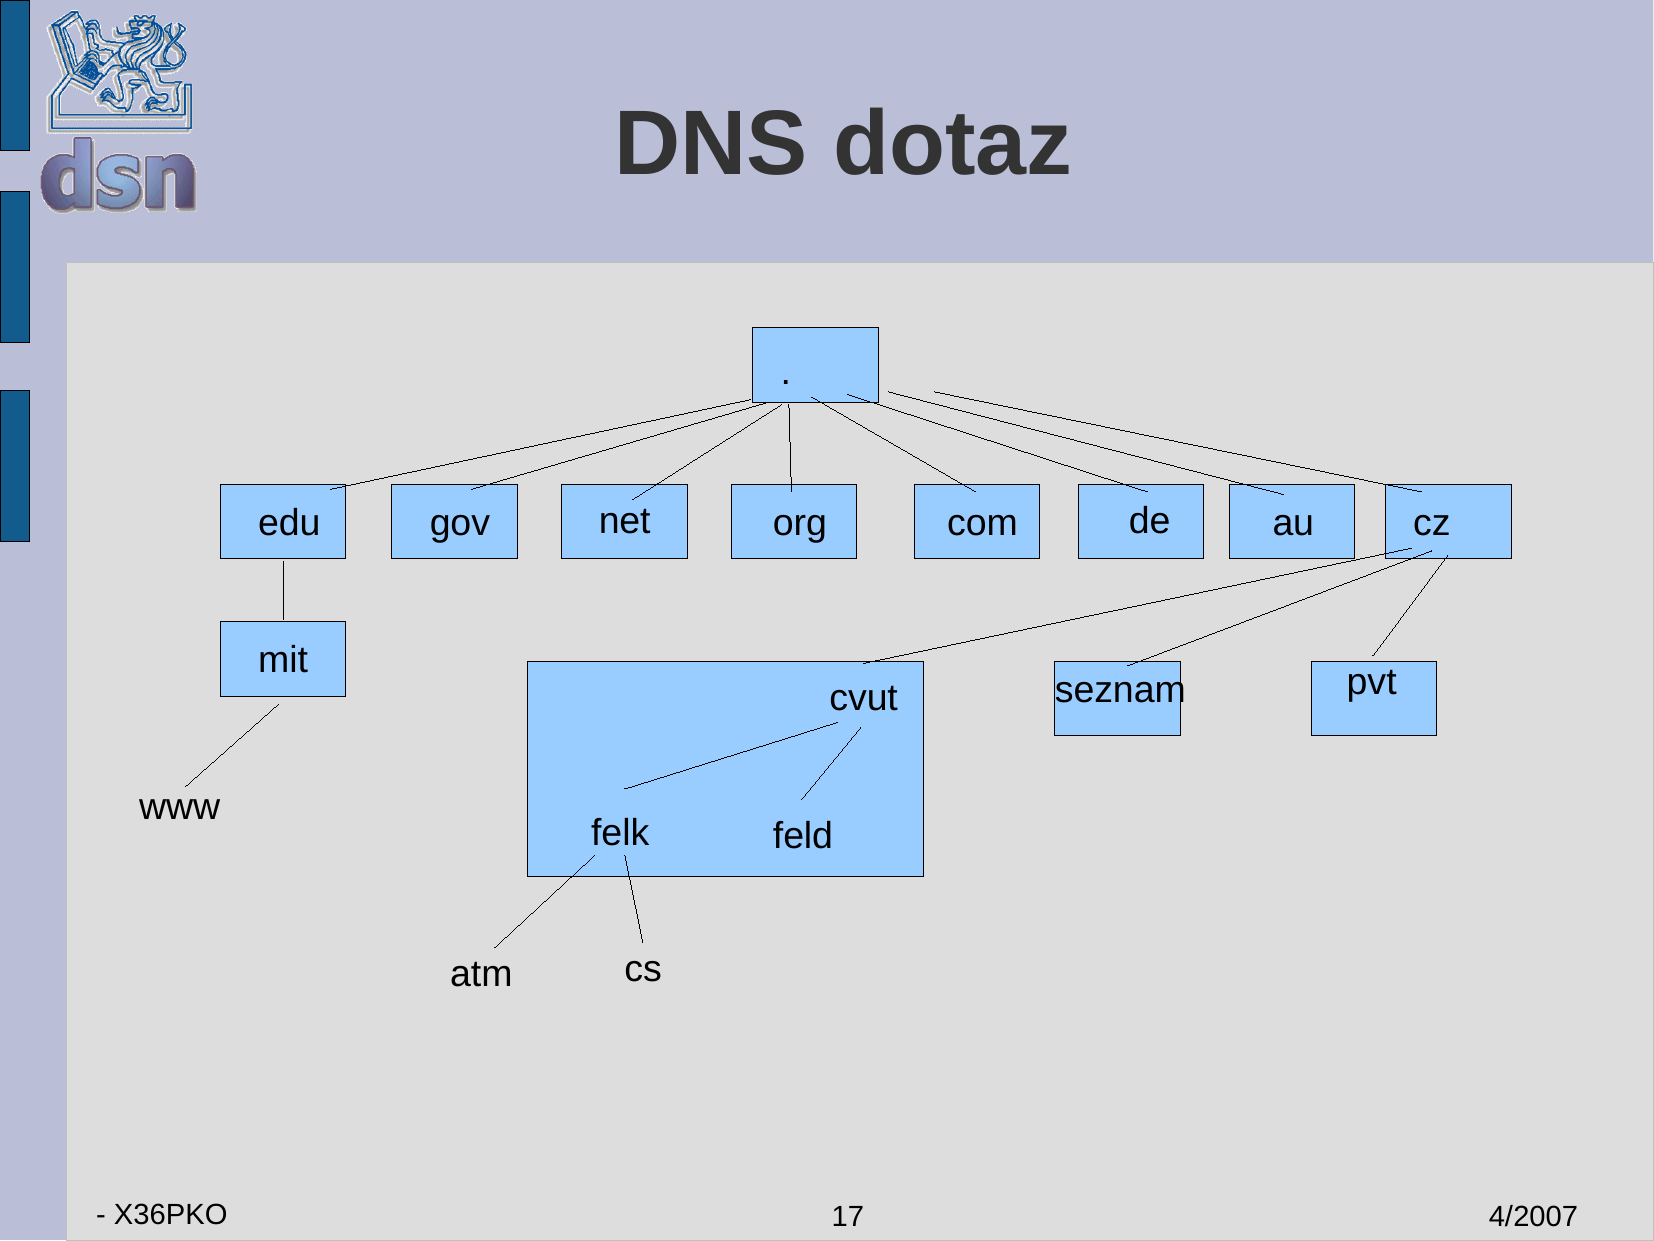

# DNS dotaz
.
net
de
edu
gov
org
cz
com
au
mit
pvt
seznam
cvut
www
felk
feld
cs
atm